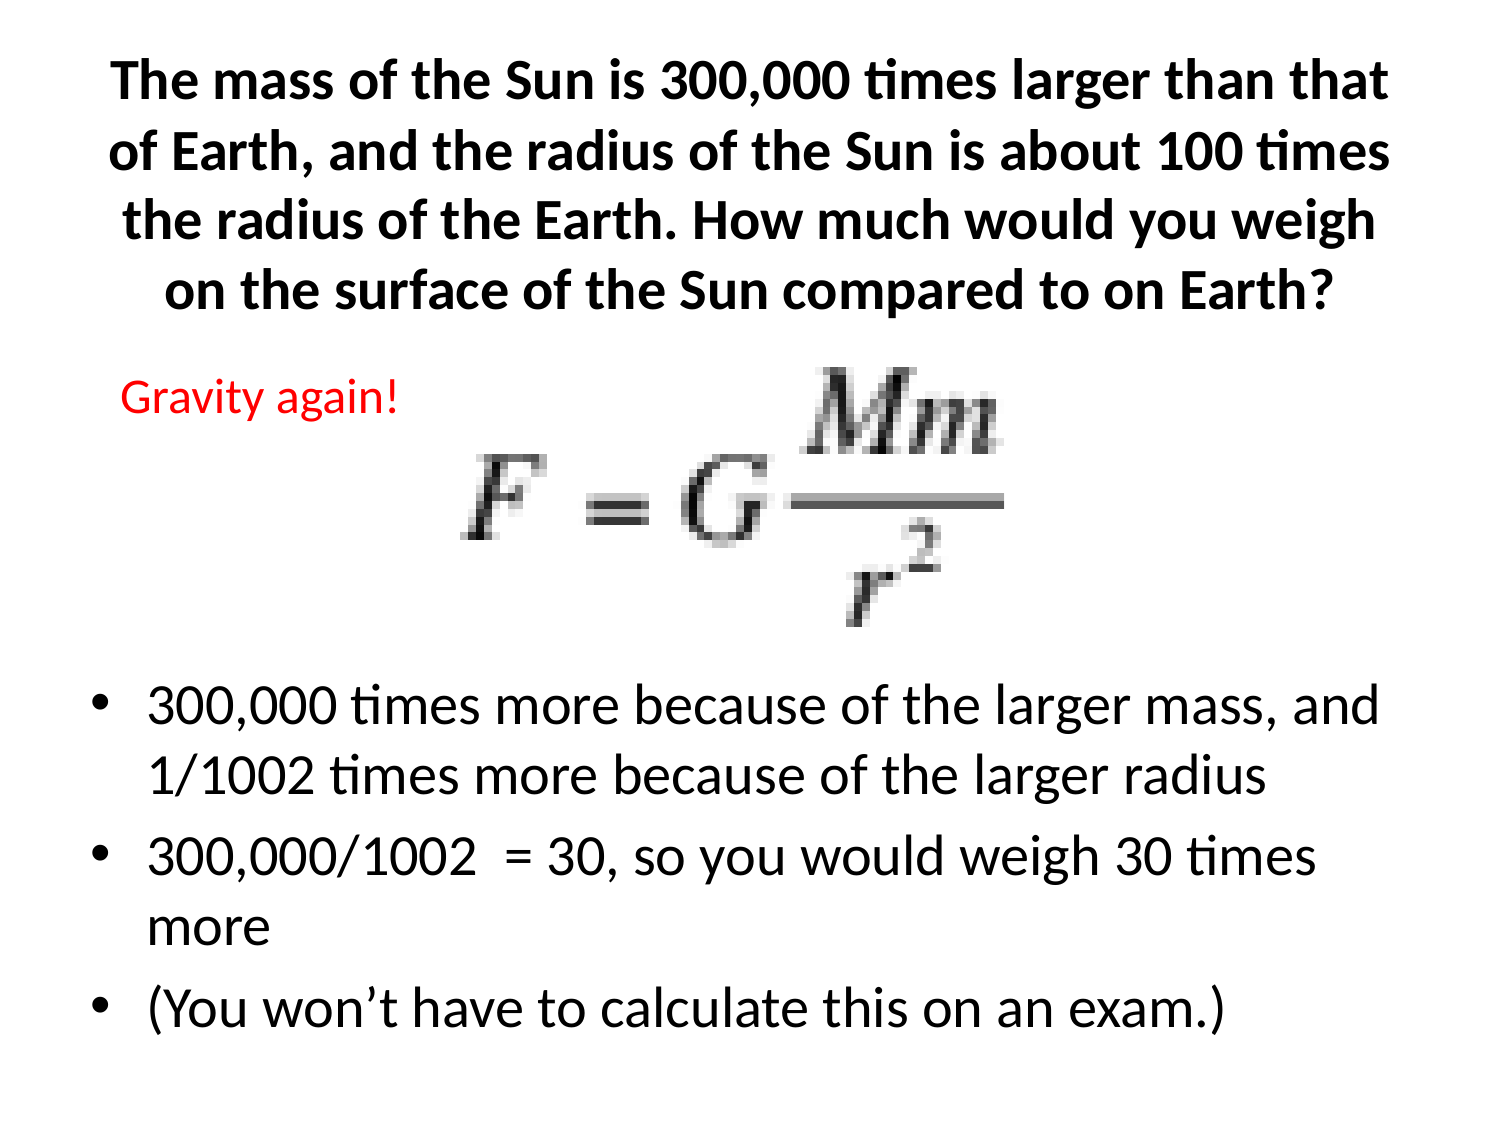

# The mass of the Sun is 300,000 times larger than that of Earth, and the radius of the Sun is about 100 times the radius of the Earth. How much would you weigh on the surface of the Sun compared to on Earth?
Gravity again!
300,000 times more because of the larger mass, and 1/1002 times more because of the larger radius
300,000/1002 = 30, so you would weigh 30 times more
(You won’t have to calculate this on an exam.)